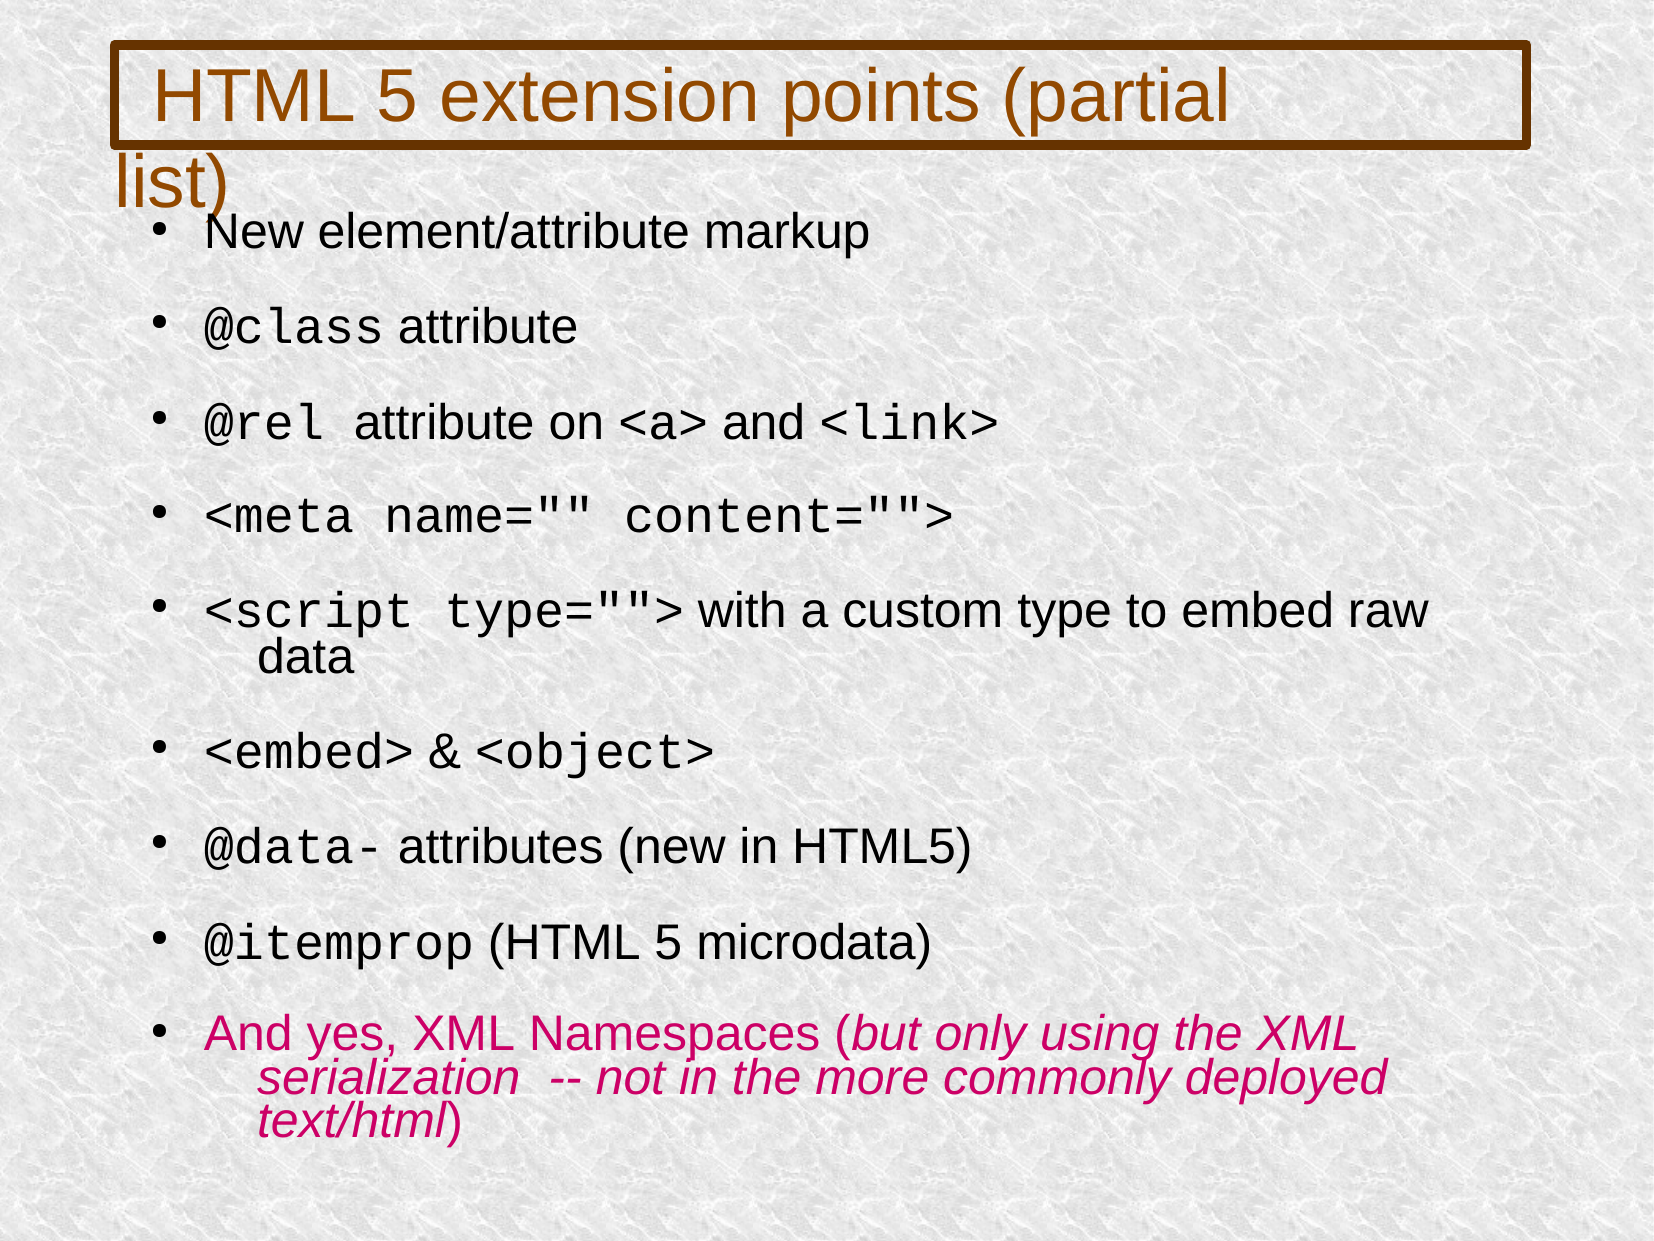

# HTML 5 extension points (partial list)
New element/attribute markup
@class attribute
@rel attribute on <a> and <link>
<meta name="" content="">
<script type=""> with a custom type to embed raw data
<embed> & <object>
@data- attributes (new in HTML5)
@itemprop (HTML 5 microdata)
And yes, XML Namespaces (but only using the XML serialization -- not in the more commonly deployed text/html)